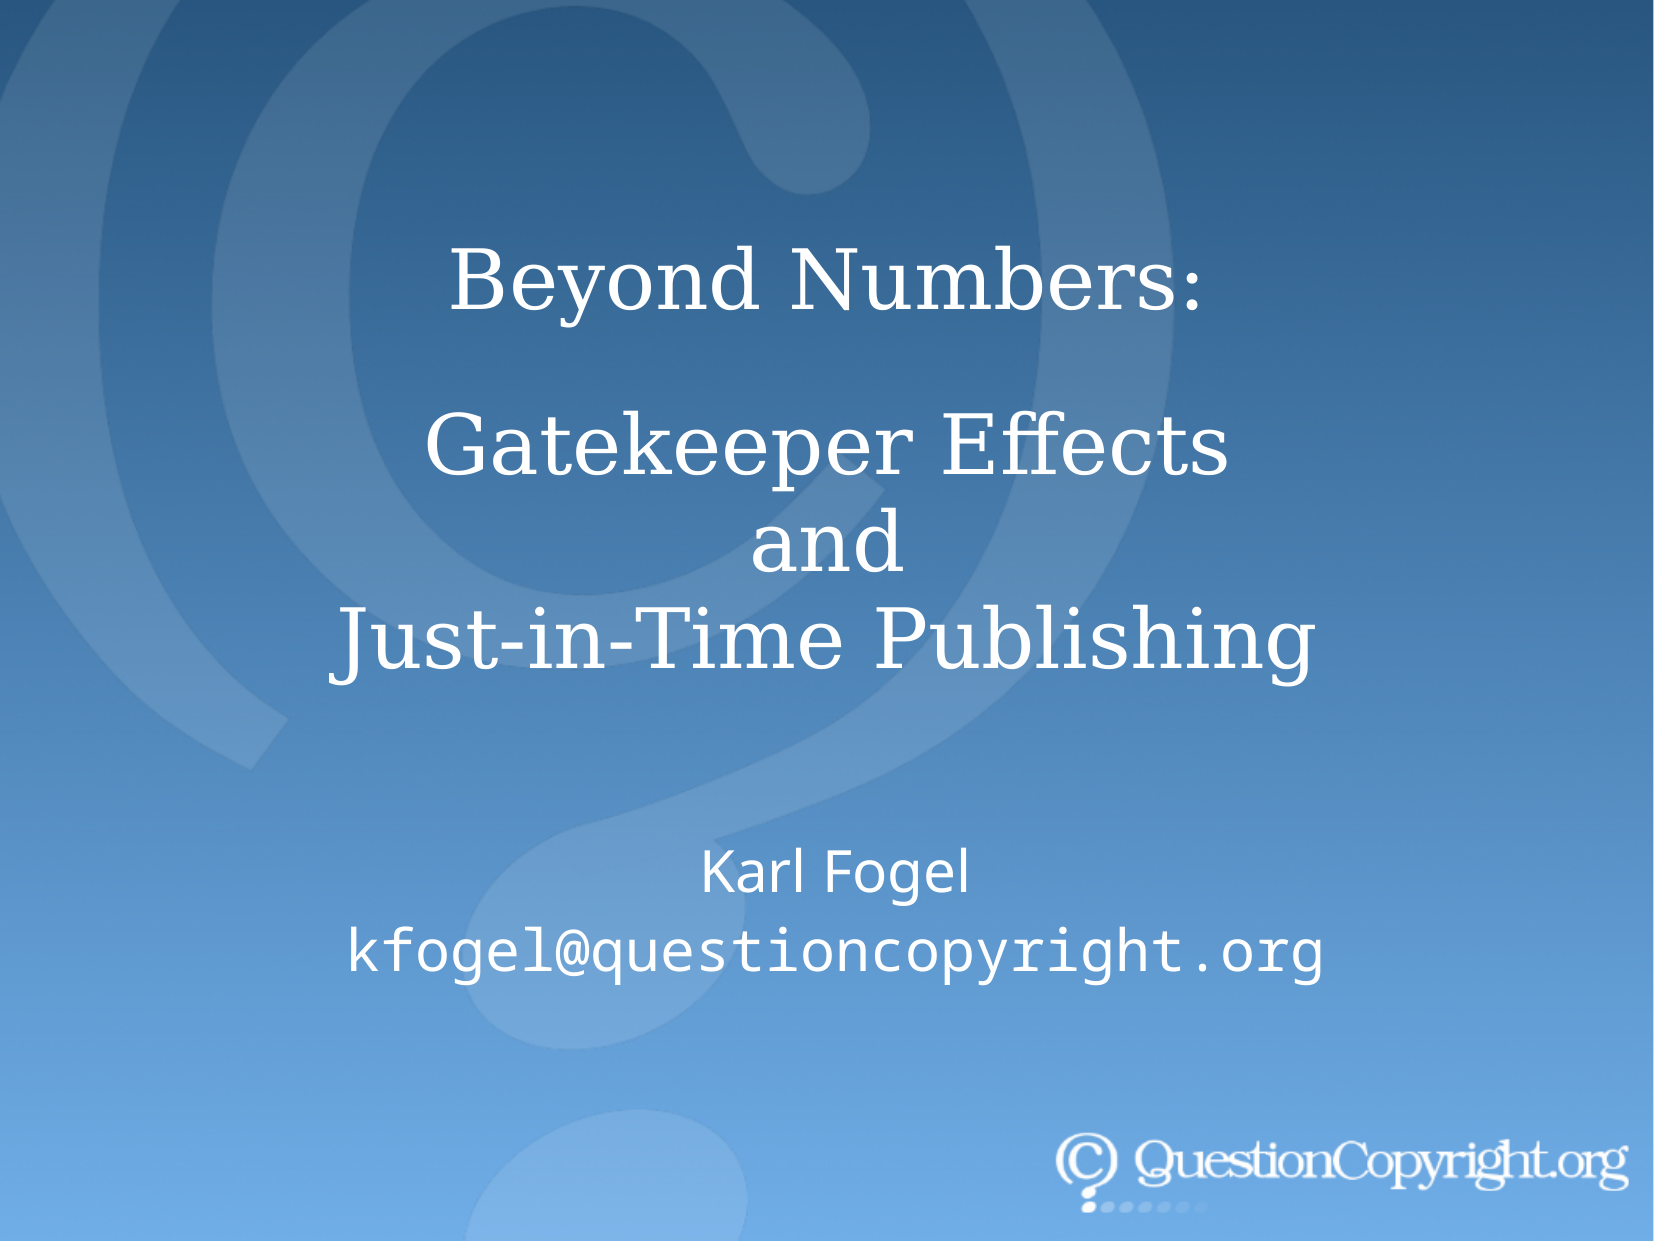

Beyond Numbers:
Gatekeeper Effects
and
Just-in-Time Publishing
Karl Fogel
kfogel@questioncopyright.org